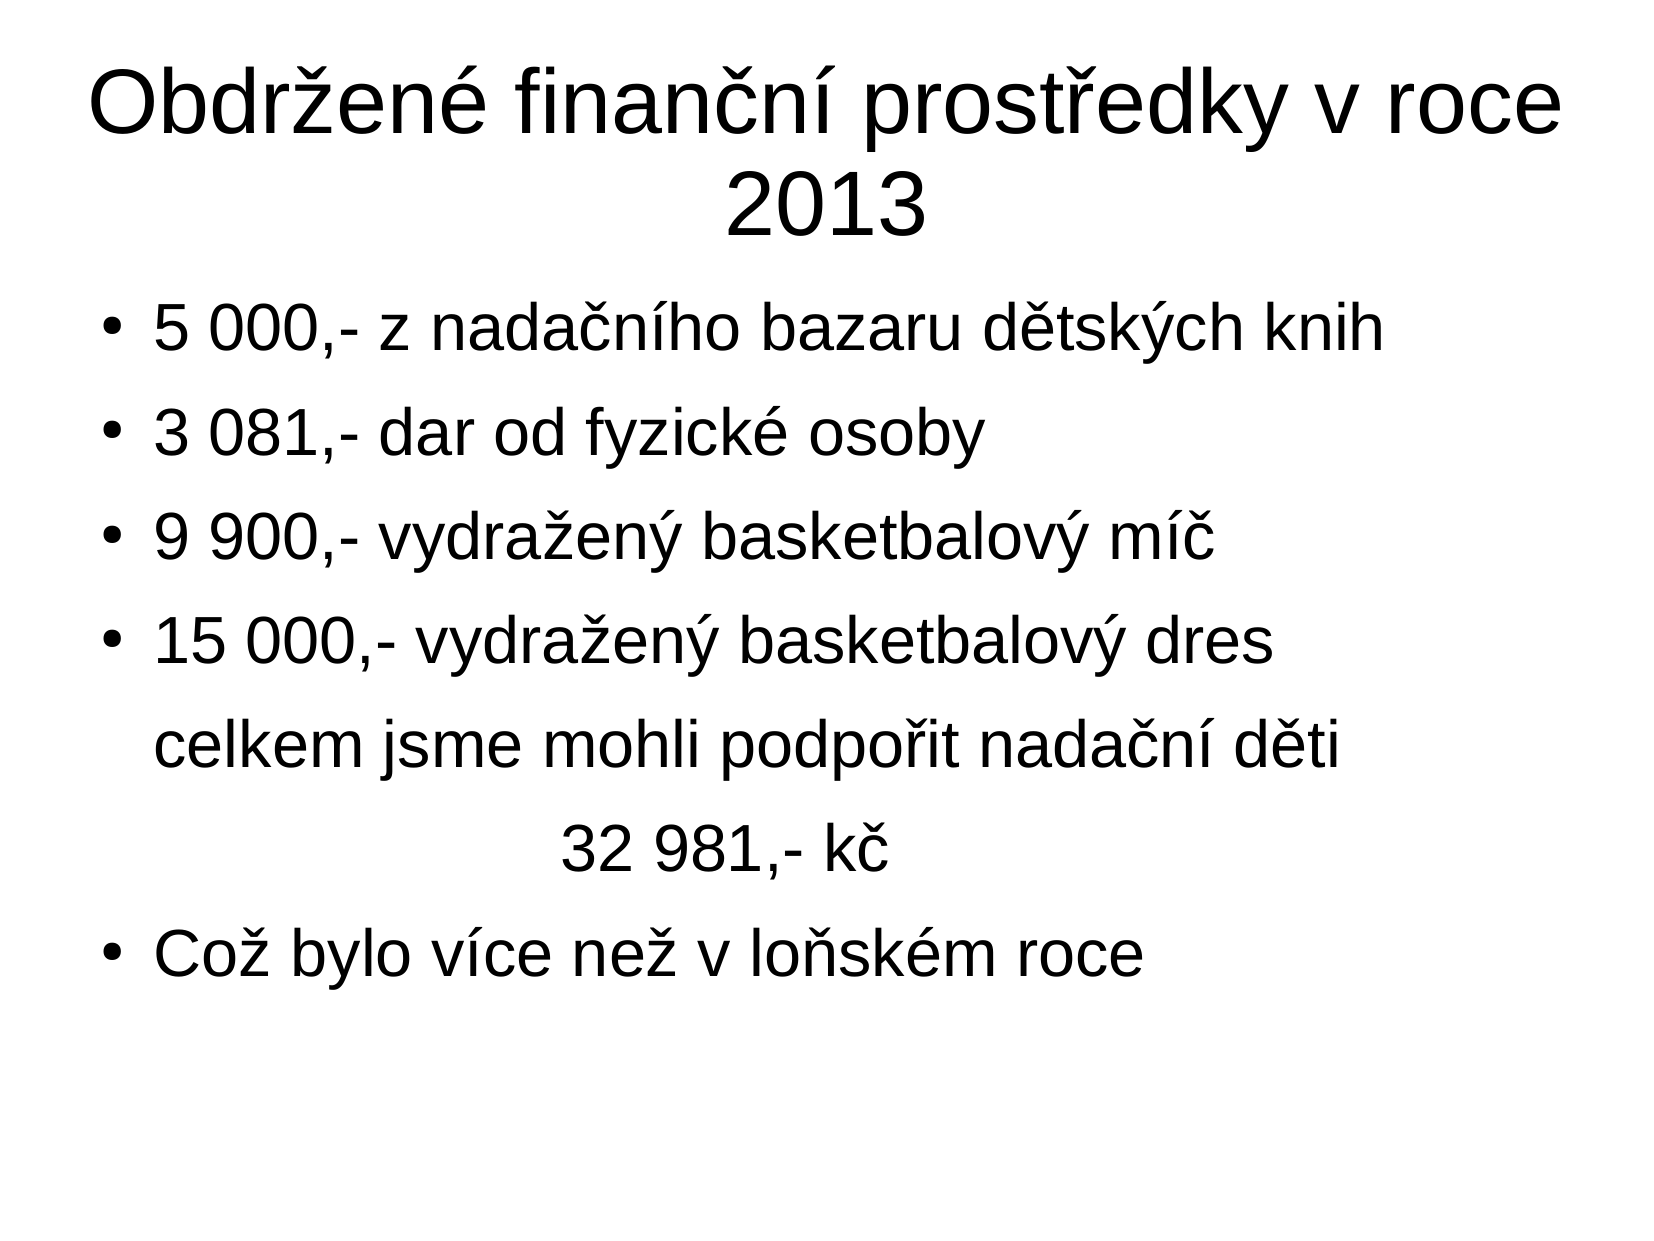

# Obdržené finanční prostředky v roce 2013
5 000,- z nadačního bazaru dětských knih
3 081,- dar od fyzické osoby
9 900,- vydražený basketbalový míč
15 000,- vydražený basketbalový dres
celkem jsme mohli podpořit nadační děti
 32 981,- kč
Což bylo více než v loňském roce